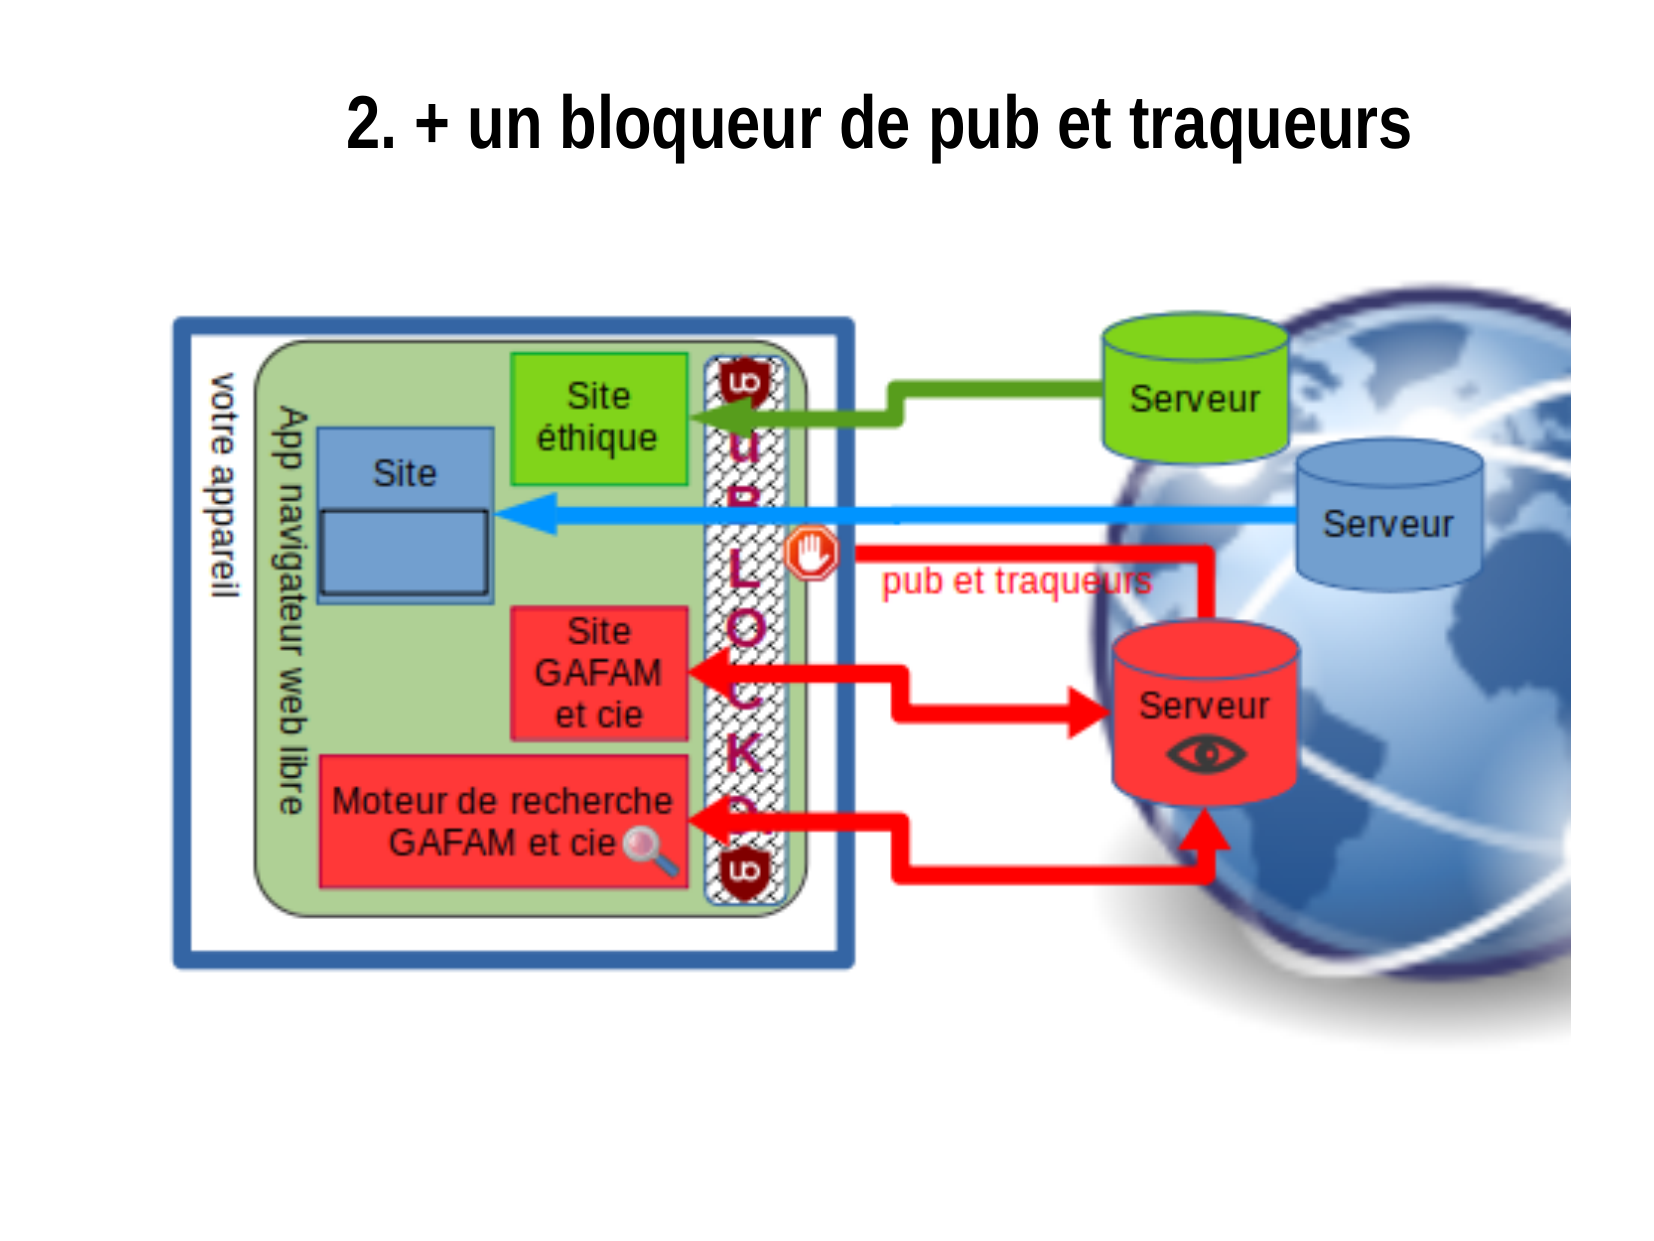

# 2. + un bloqueur de pub et traqueurs